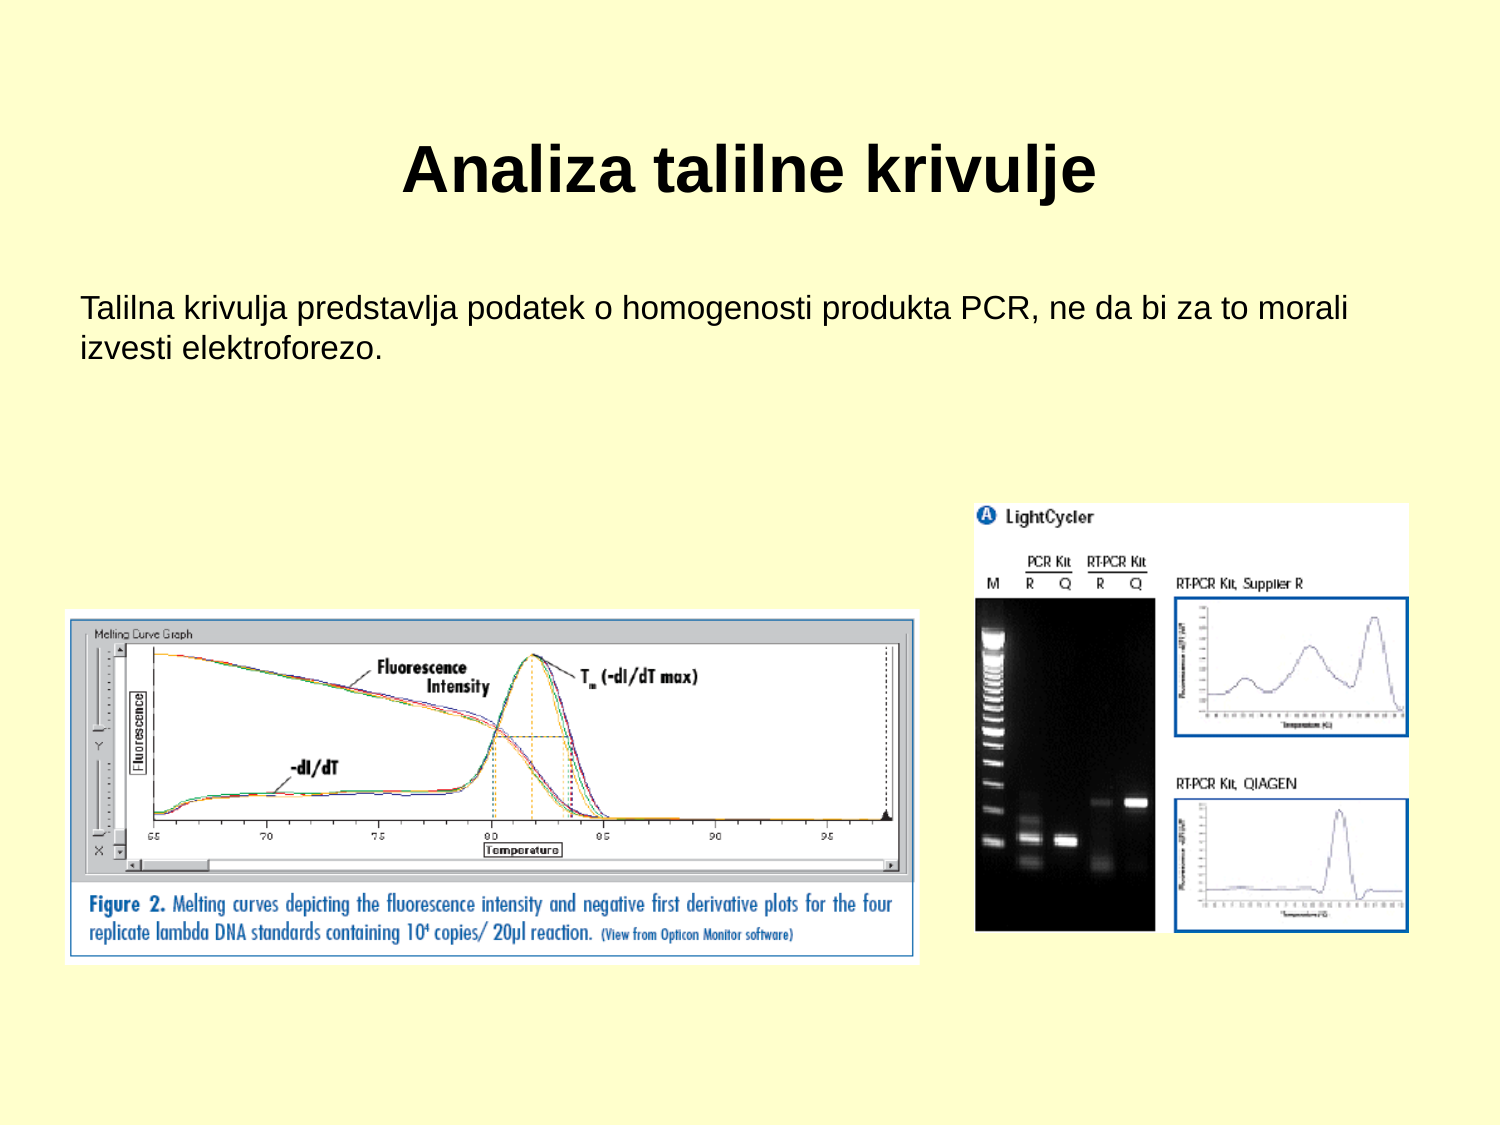

# Analiza talilne krivulje
Talilna krivulja predstavlja podatek o homogenosti produkta PCR, ne da bi za to morali izvesti elektroforezo.